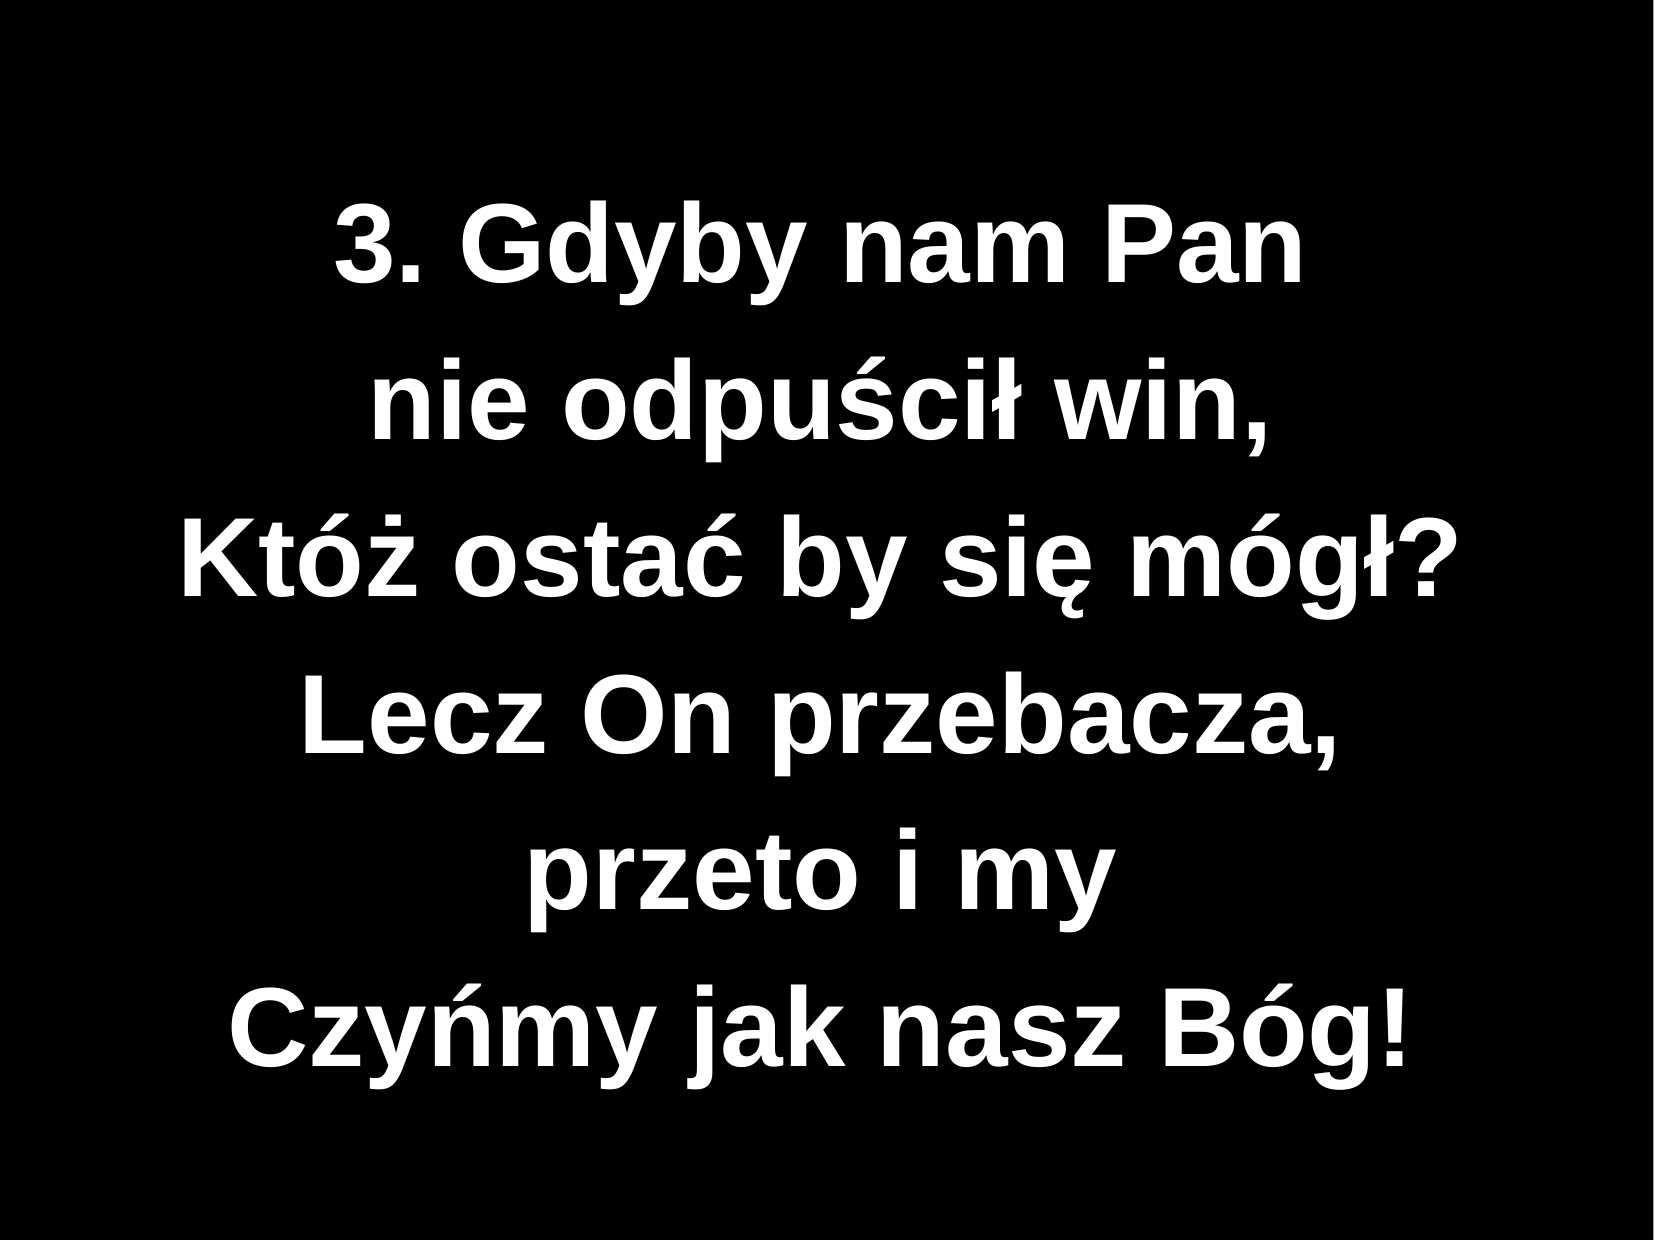

# 3. Gdyby nam Pan
nie odpuścił win,
Któż ostać by się mógł?
Lecz On przebacza,
przeto i my
Czyńmy jak nasz Bóg!